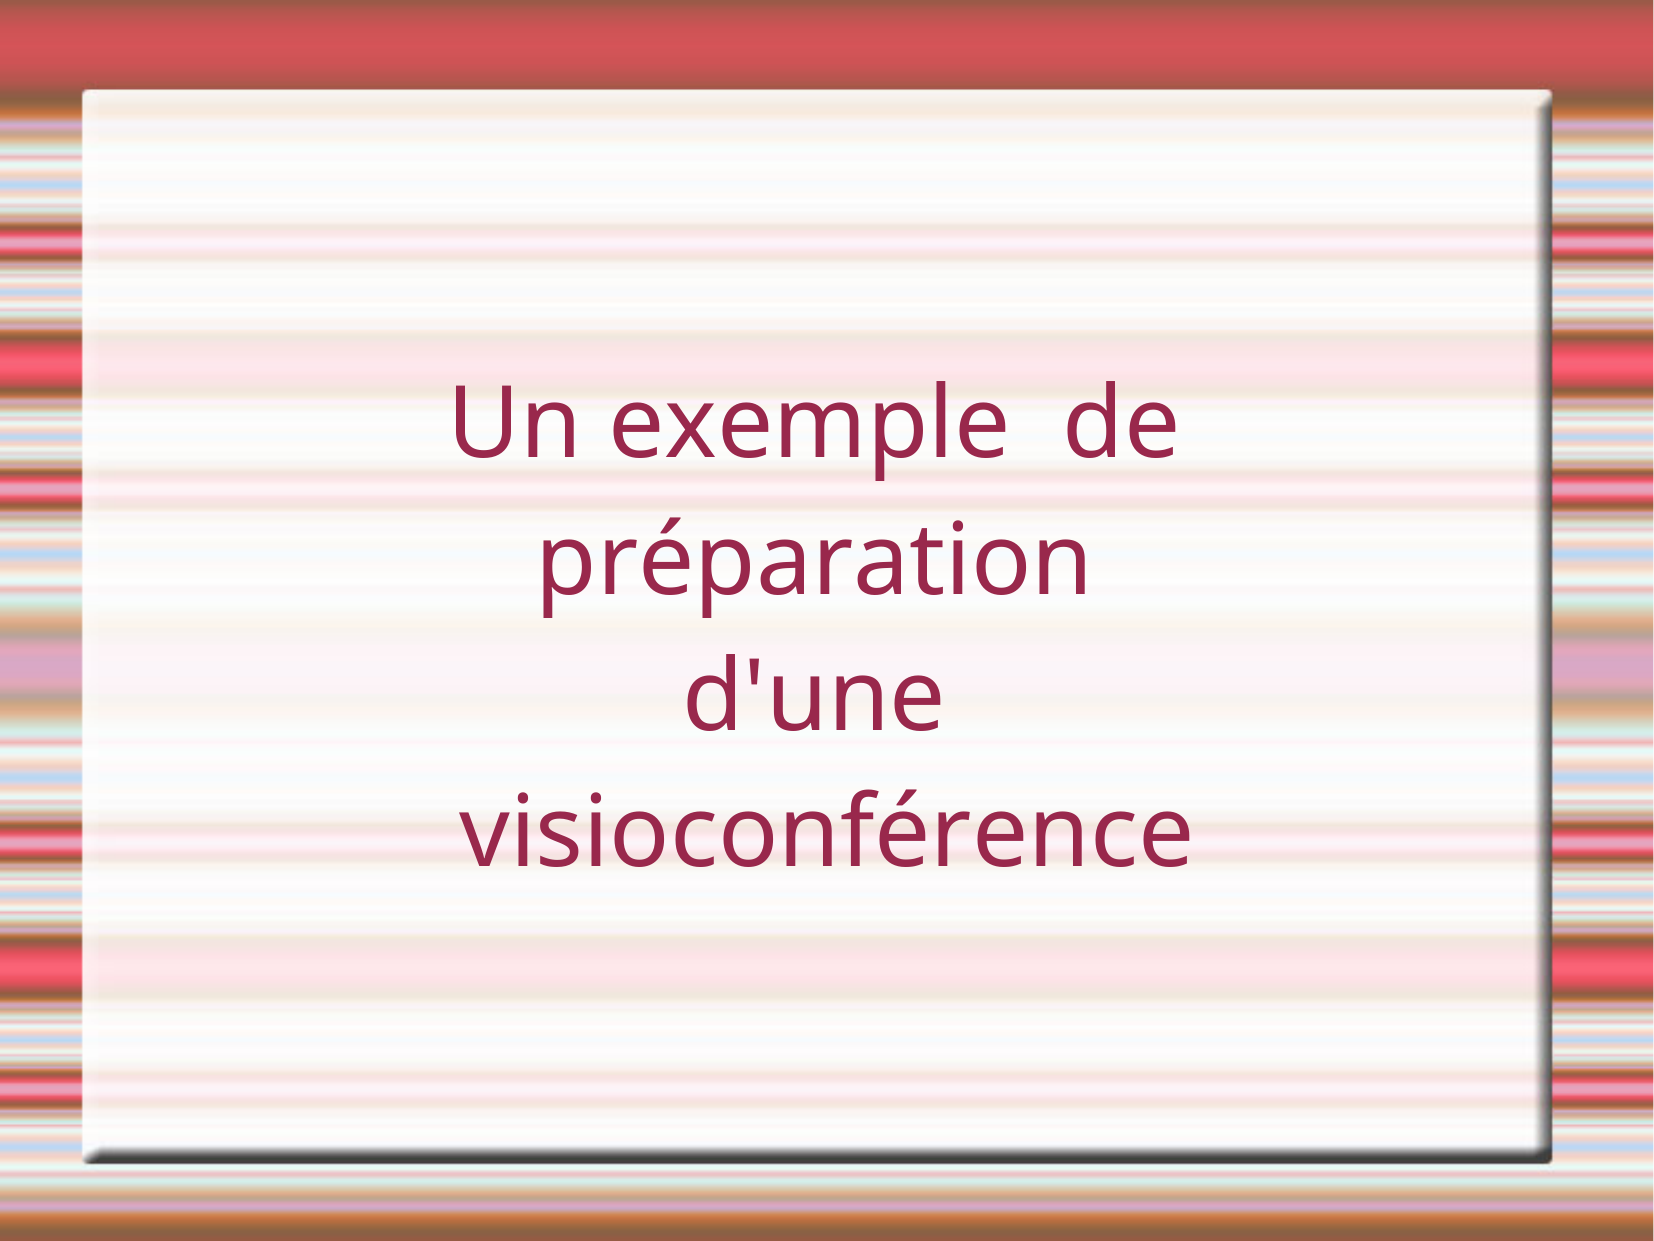

# Un exemple de
préparation
d'une
visioconférence